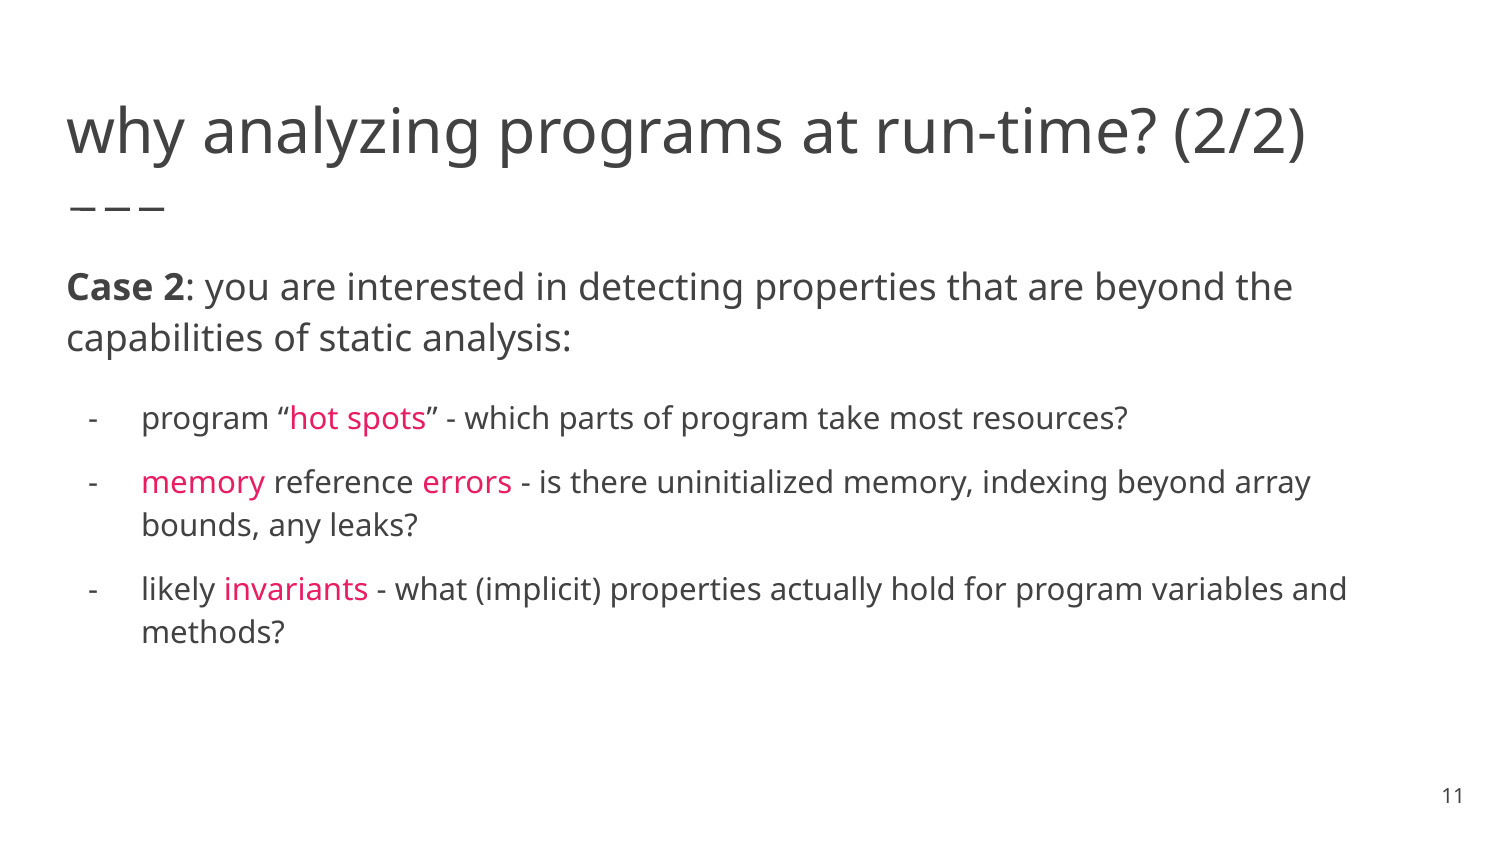

# why analyzing programs at run-time? (2/2)
Case 2: you are interested in detecting properties that are beyond the capabilities of static analysis:
program “hot spots” - which parts of program take most resources?
memory reference errors - is there uninitialized memory, indexing beyond array bounds, any leaks?
likely invariants - what (implicit) properties actually hold for program variables and methods?